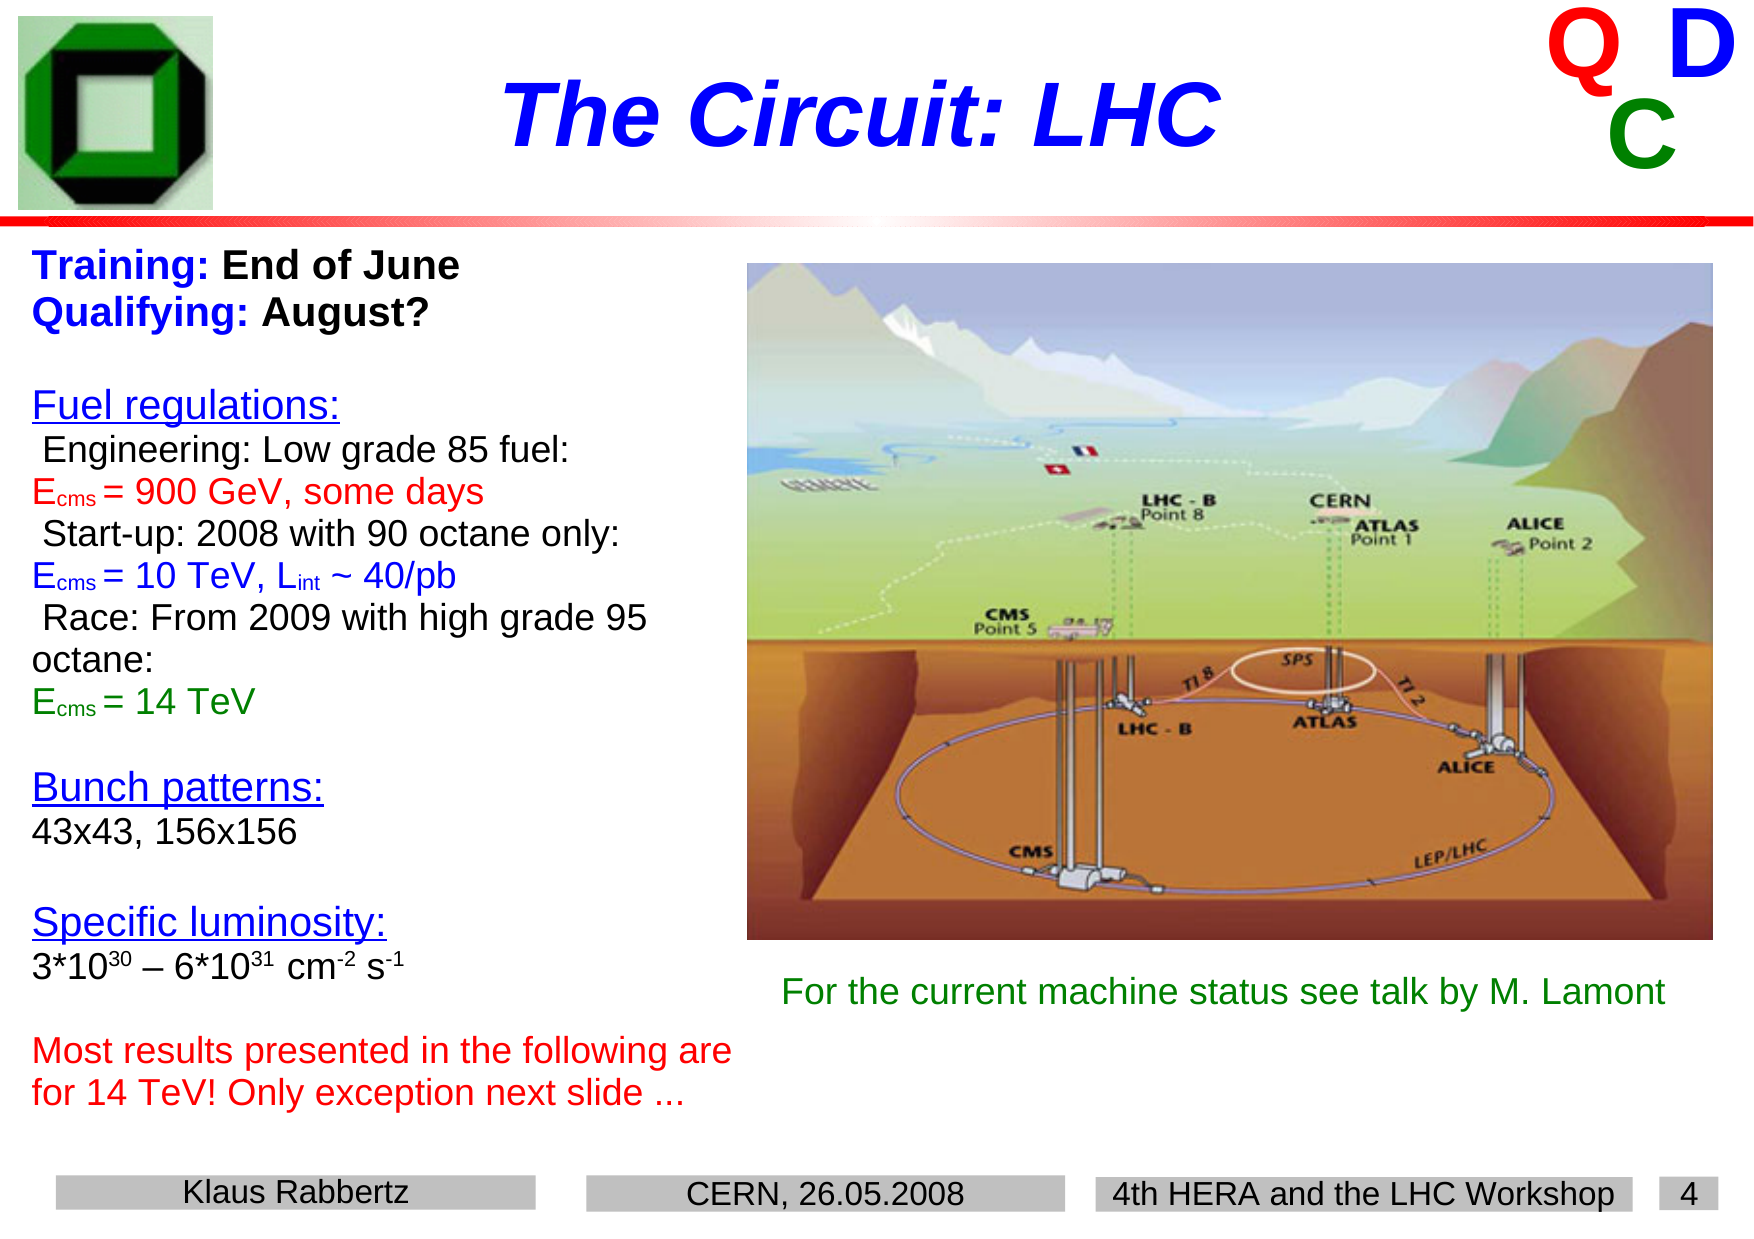

# The Circuit: LHC
Training: End of June
Qualifying: August?
Fuel regulations:
 Engineering: Low grade 85 fuel: Ecms = 900 GeV, some days
 Start-up: 2008 with 90 octane only: Ecms = 10 TeV, Lint ~ 40/pb
 Race: From 2009 with high grade 95 octane: Ecms = 14 TeV
Bunch patterns:
43x43, 156x156
Specific luminosity:
3*1030 – 6*1031 cm-2 s-1
Most results presented in the following are for 14 TeV! Only exception next slide ...
For the current machine status see talk by M. Lamont